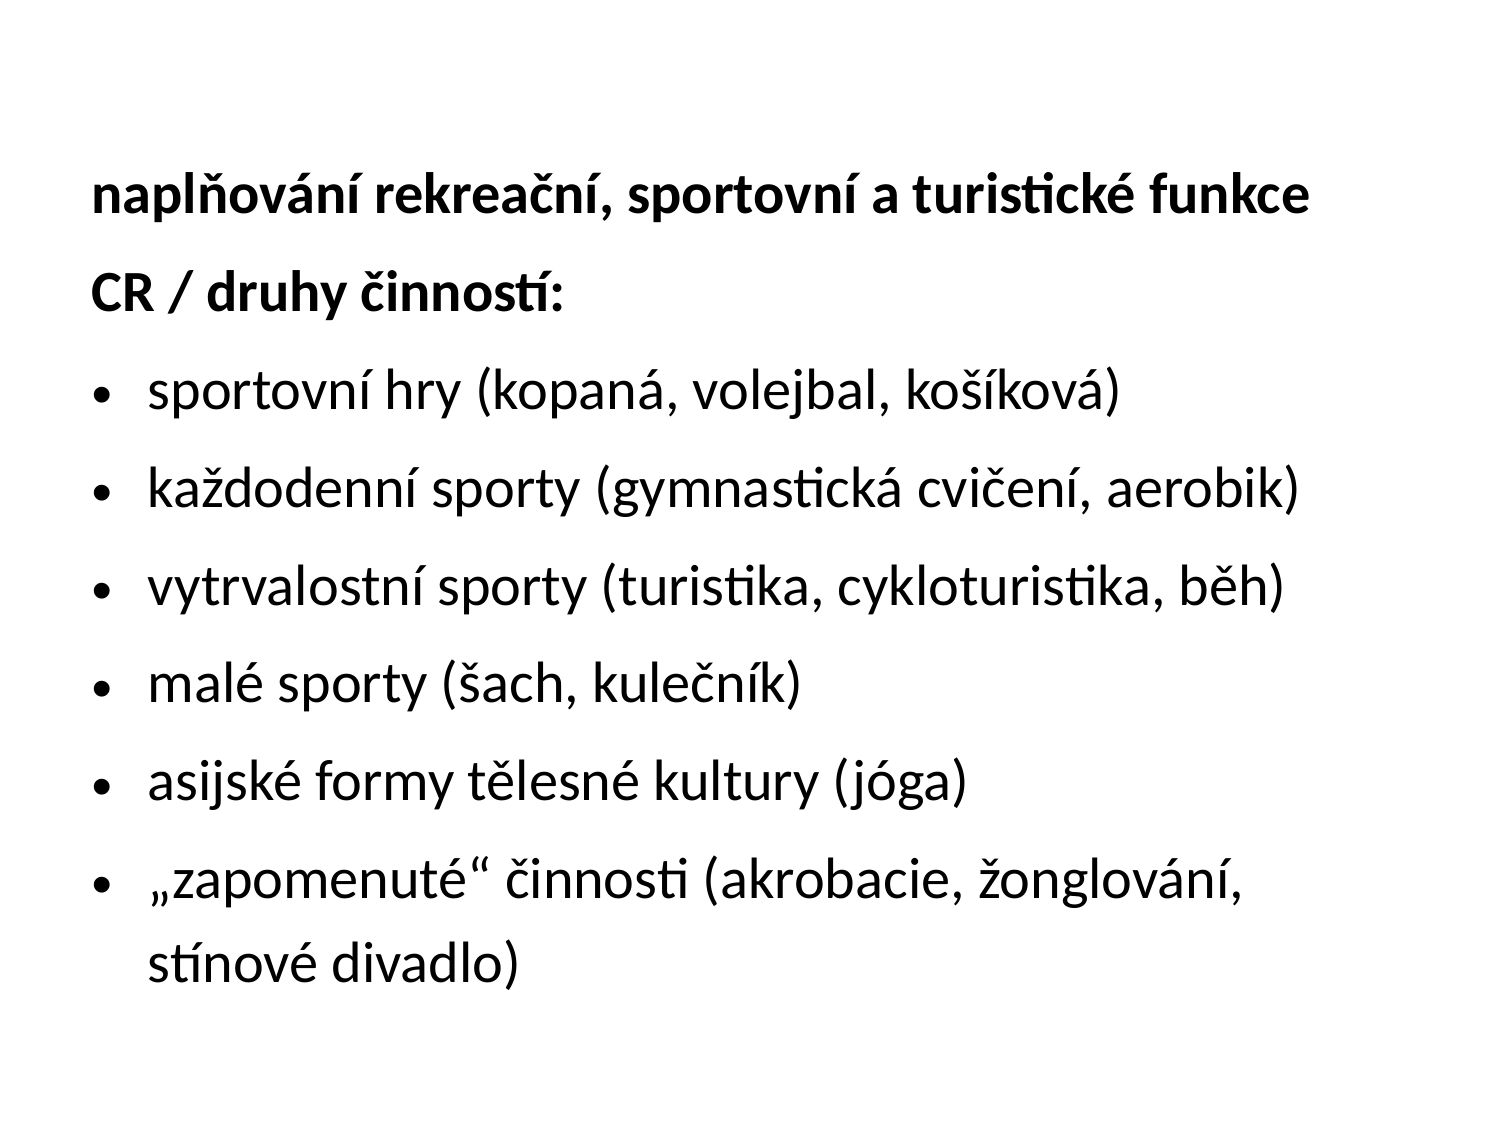

# naplňování rekreační, sportovní a turistické funkce
CR / druhy činností:
sportovní hry (kopaná, volejbal, košíková)
každodenní sporty (gymnastická cvičení, aerobik)
vytrvalostní sporty (turistika, cykloturistika, běh)
malé sporty (šach, kulečník)
asijské formy tělesné kultury (jóga)
„zapomenuté“ činnosti (akrobacie, žonglování, stínové divadlo)